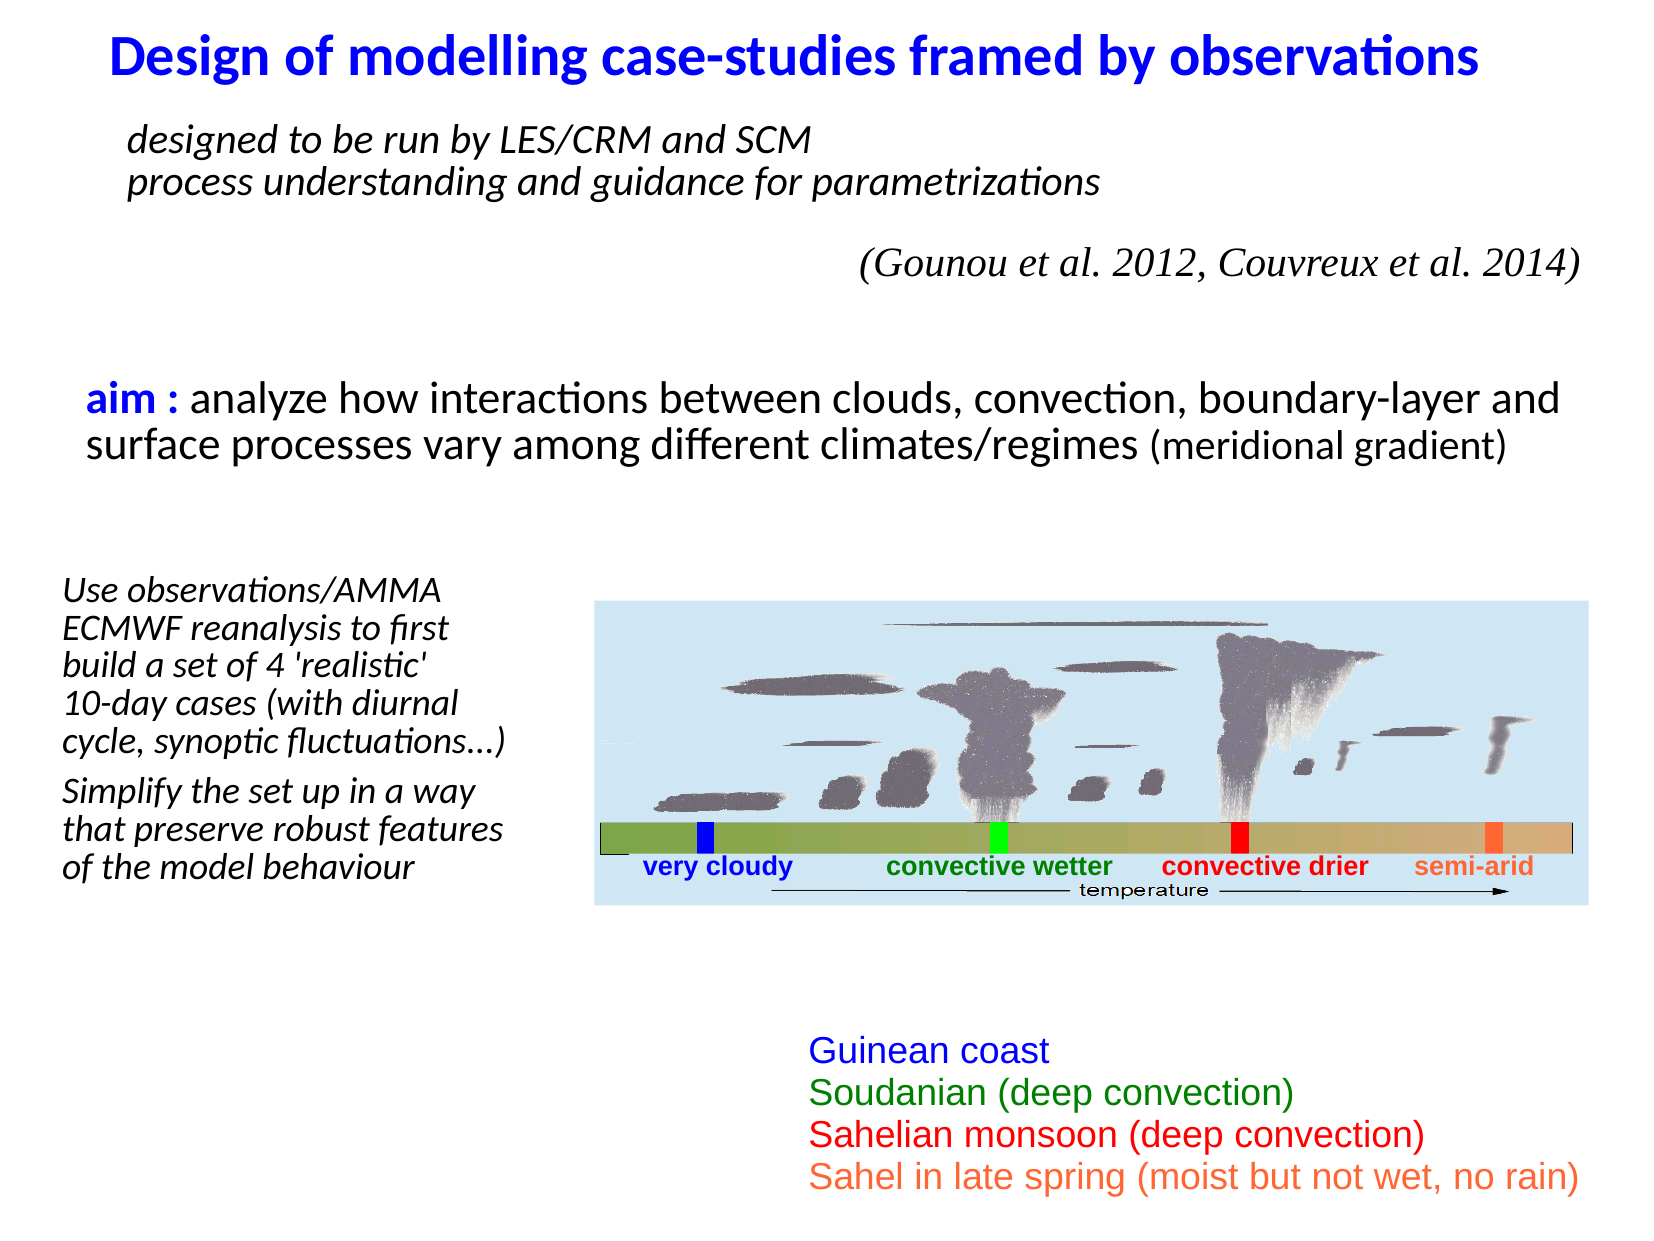

Design of modelling case-studies framed by observations
designed to be run by LES/CRM and SCM
process understanding and guidance for parametrizations
(Gounou et al. 2012, Couvreux et al. 2014)
aim : analyze how interactions between clouds, convection, boundary-layer and surface processes vary among different climates/regimes (meridional gradient)
Use observations/AMMA ECMWF reanalysis to first
build a set of 4 'realistic'
10-day cases (with diurnal cycle, synoptic fluctuations...)
Simplify the set up in a way that preserve robust features of the model behaviour
very cloudy
convective wetter
convective drier
semi-arid
Guinean coast
Soudanian (deep convection)
Sahelian monsoon (deep convection)
Sahel in late spring (moist but not wet, no rain)